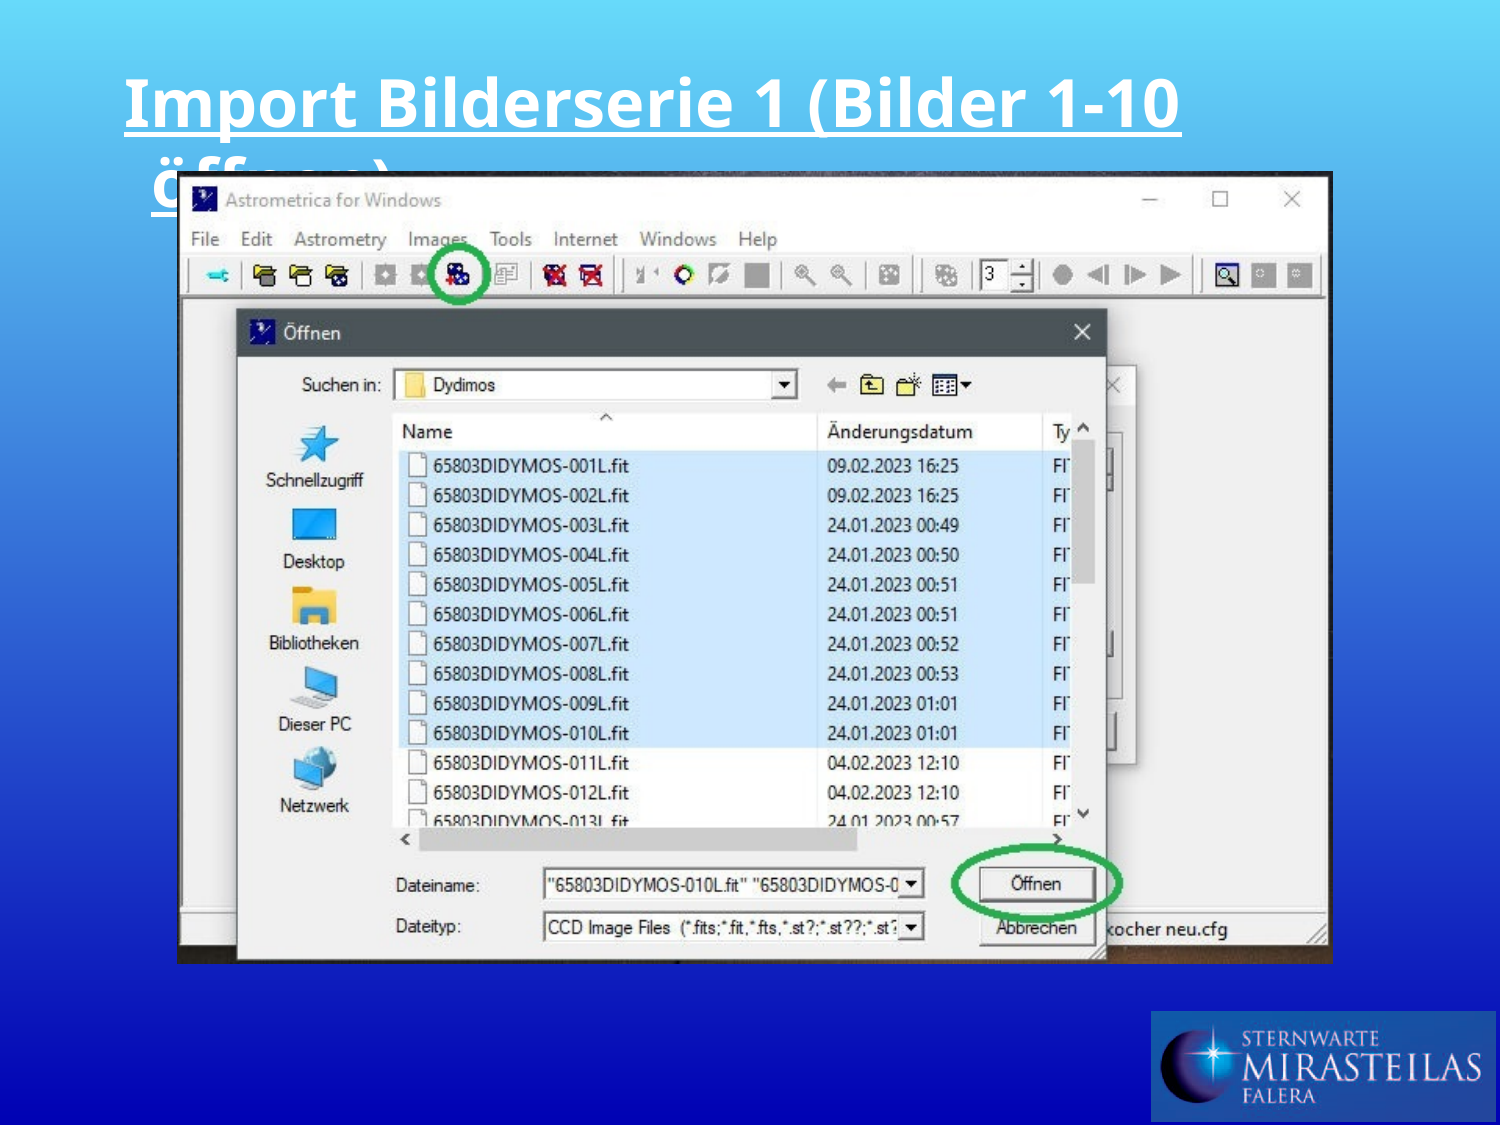

Import Bilderserie 1 (Bilder 1-10 öffnen)
 Beispiel Didymos 3x 10 Bilder